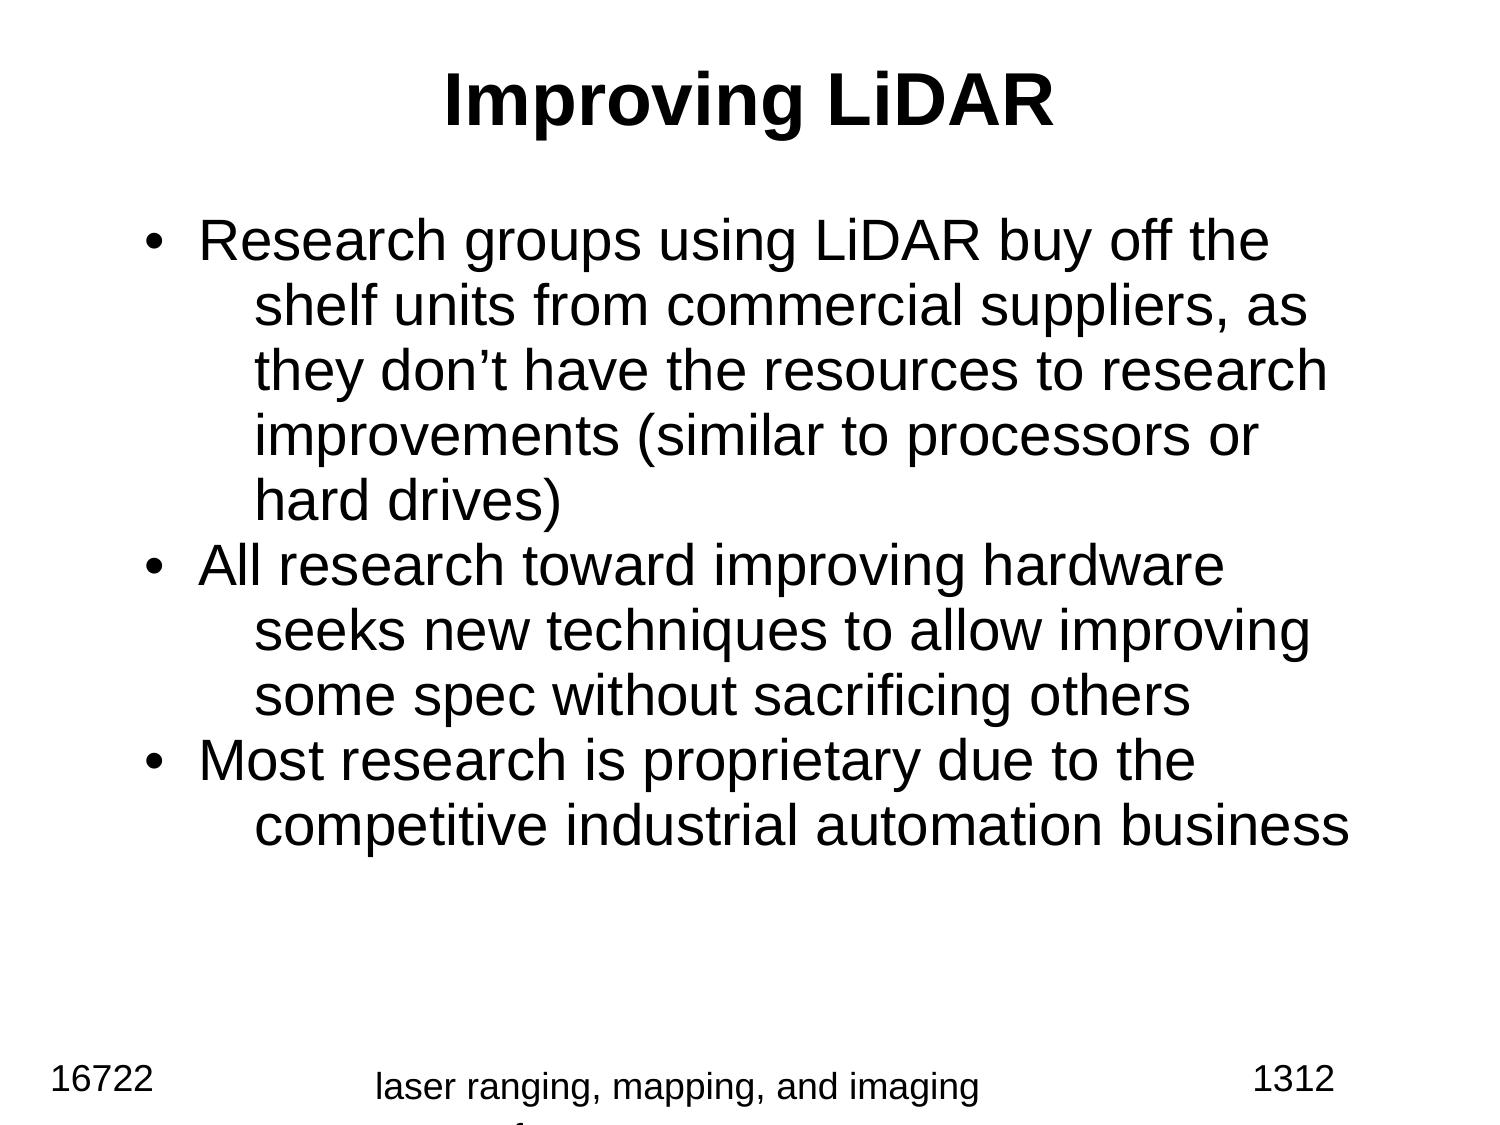

# Improving LiDAR
Research groups using LiDAR buy off the shelf units from commercial suppliers, as they don’t have the resources to research improvements (similar to processors or hard drives)
All research toward improving hardware seeks new techniques to allow improving some spec without sacrificing others
Most research is proprietary due to the competitive industrial automation business
<date/time>16722
<footer>laser ranging, mapping, and imaging systems for
exploration robots